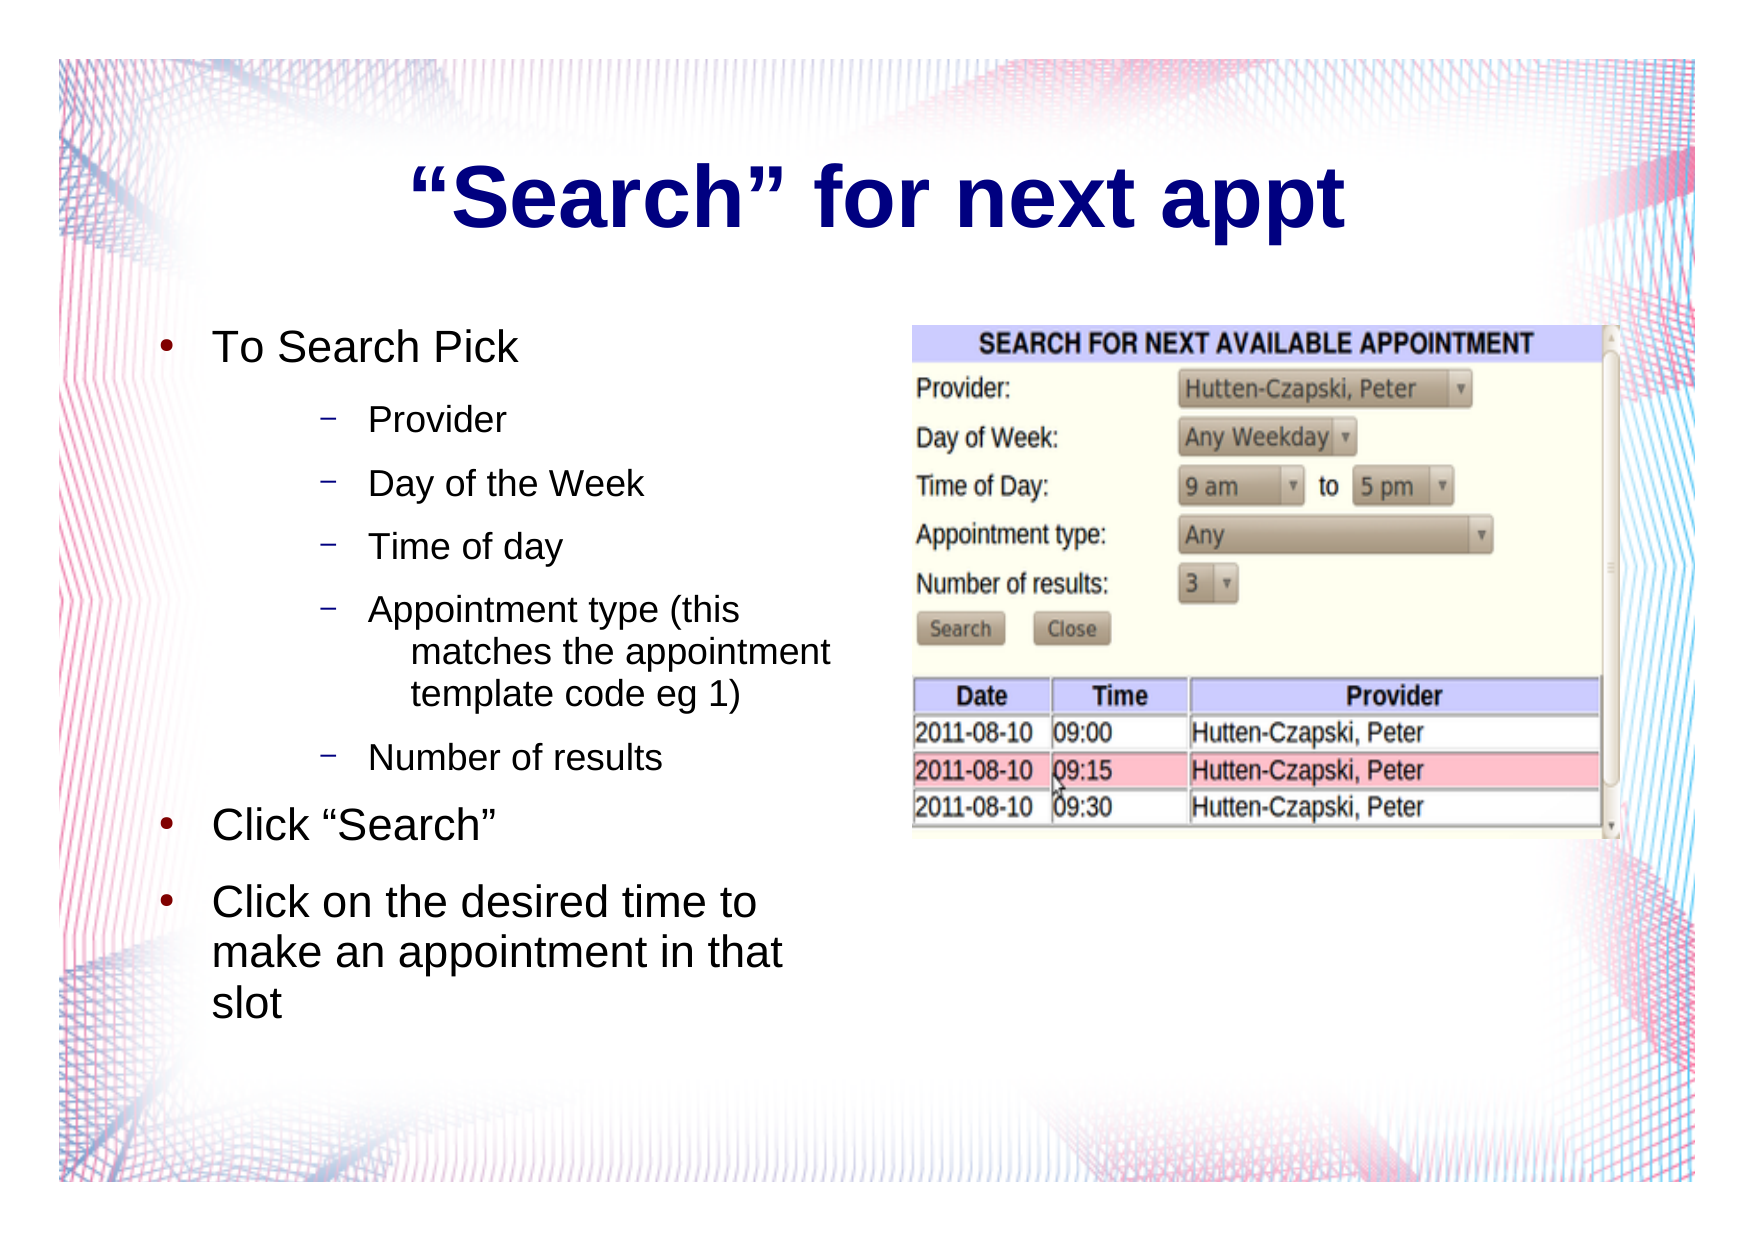

# “Search” for next appt
To Search Pick
Provider
Day of the Week
Time of day
Appointment type (this matches the appointment template code eg 1)
Number of results
Click “Search”
Click on the desired time to make an appointment in that slot